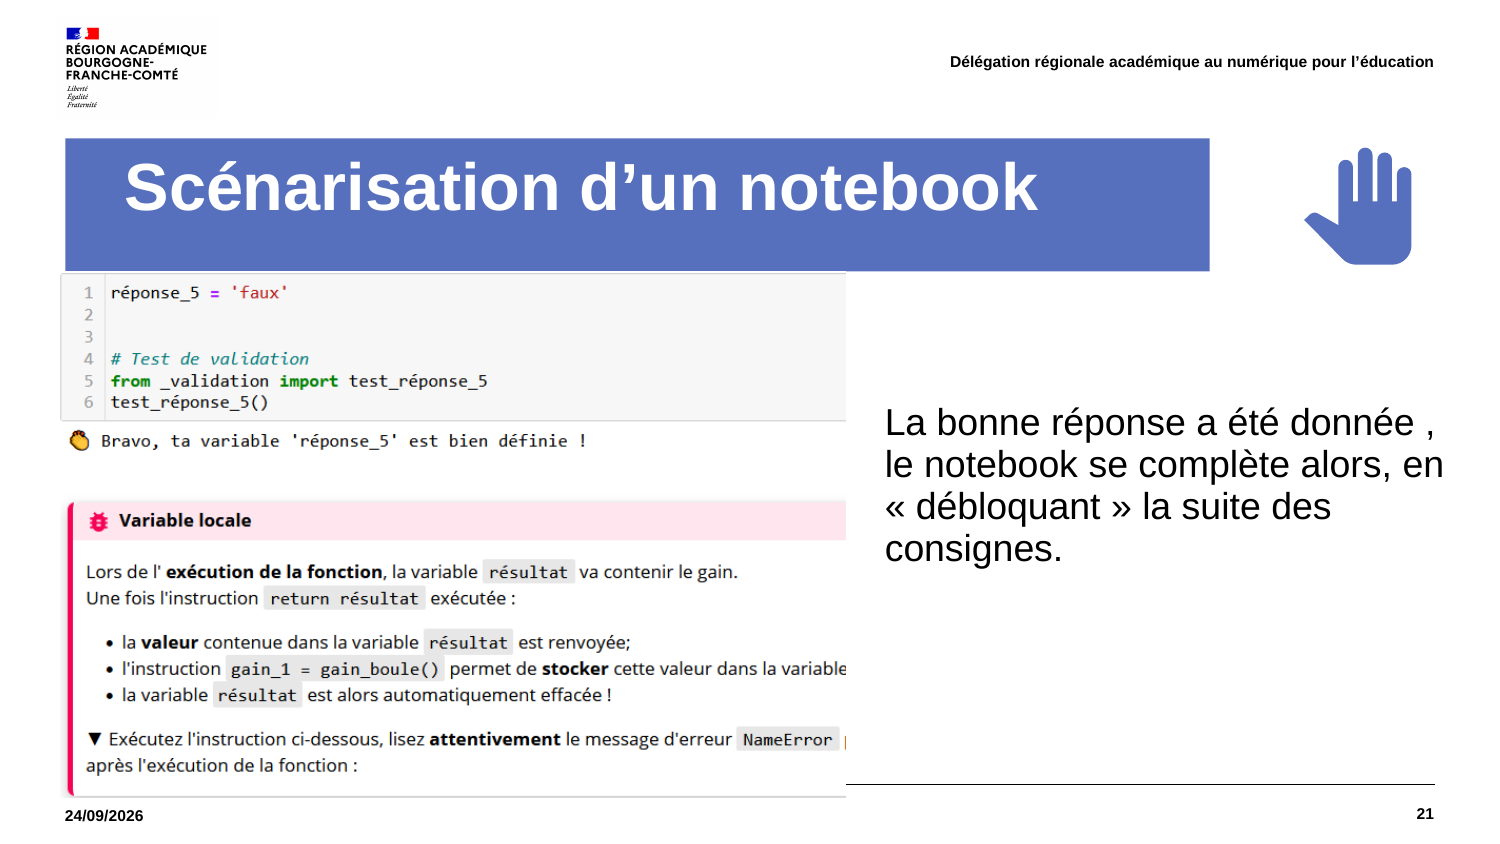

Délégation régionale académique au numérique pour l’éducation
Scénarisation d’un notebook
La bonne réponse a été donnée , le notebook se complète alors, en « débloquant » la suite des consignes.